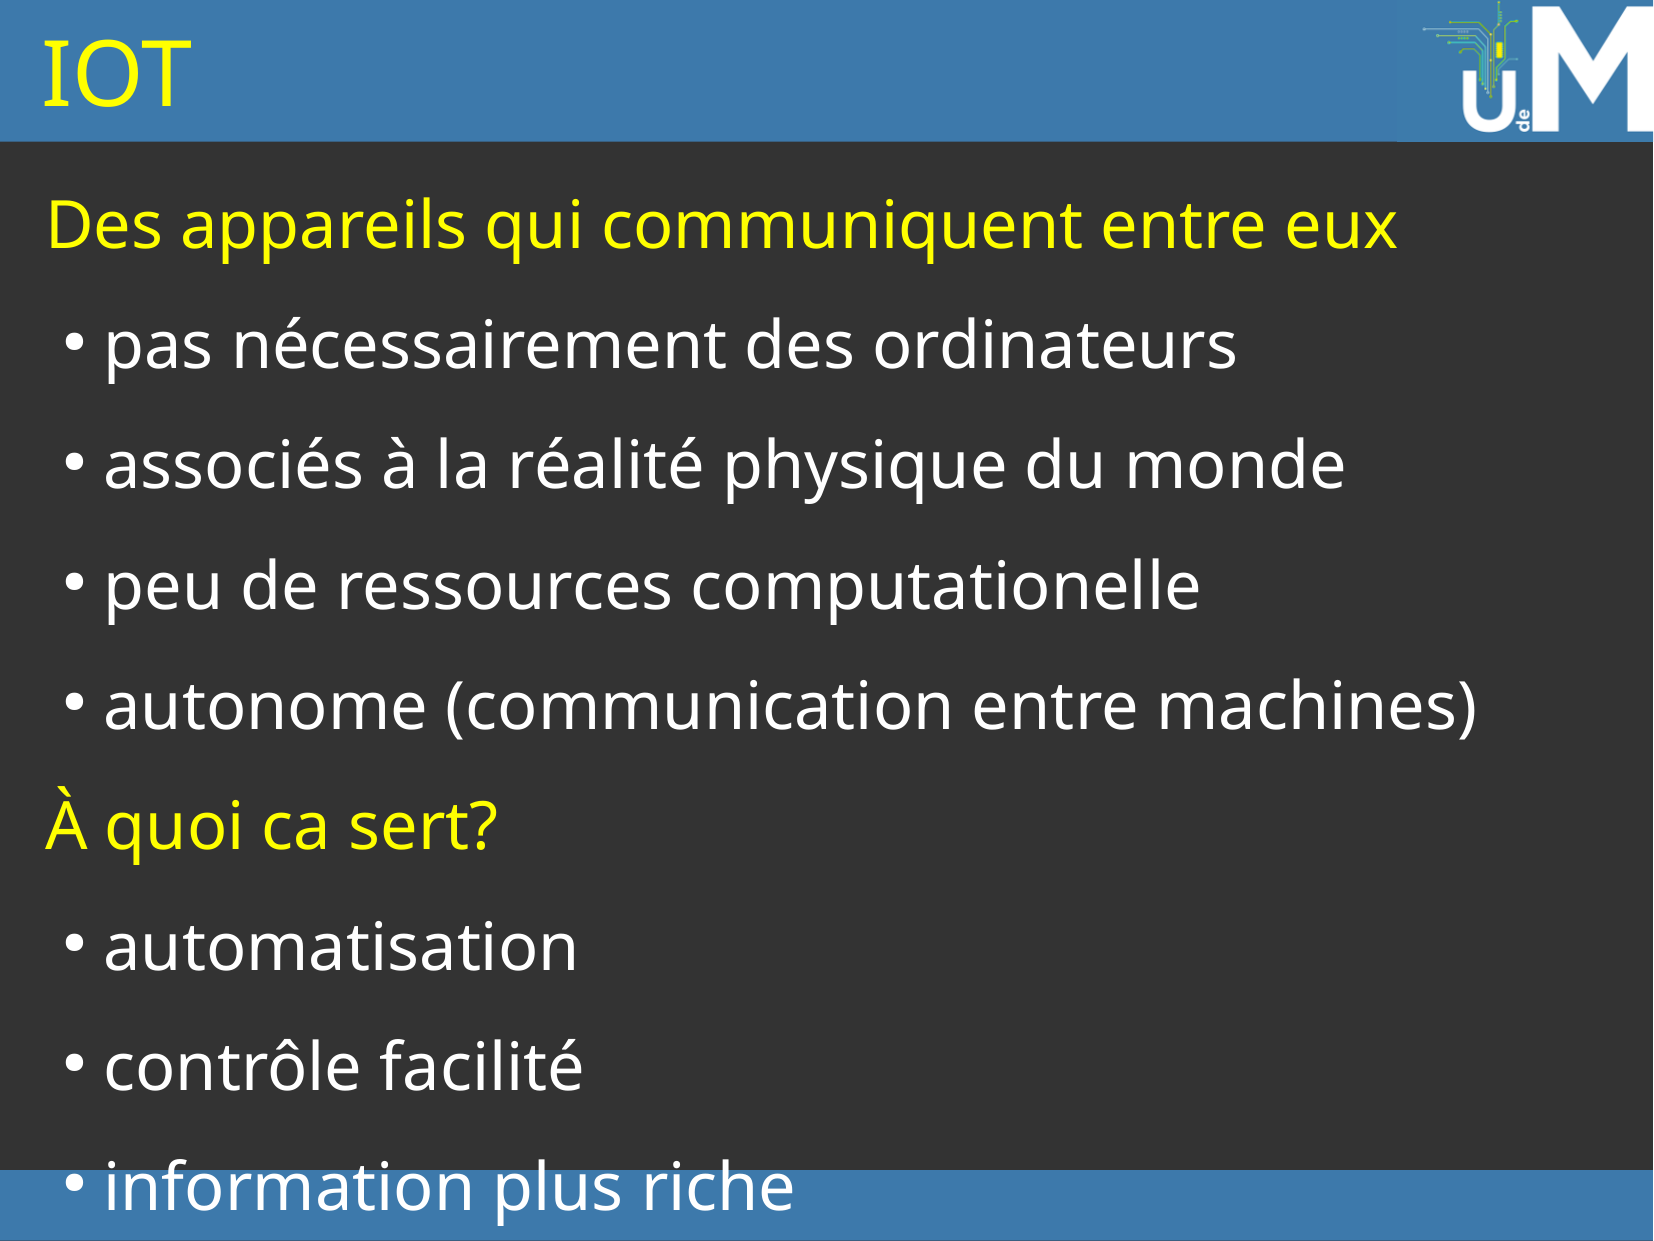

# IOT
Des appareils qui communiquent entre eux
 pas nécessairement des ordinateurs
 associés à la réalité physique du monde
 peu de ressources computationelle
 autonome (communication entre machines)
À quoi ca sert?
 automatisation
 contrôle facilité
 information plus riche